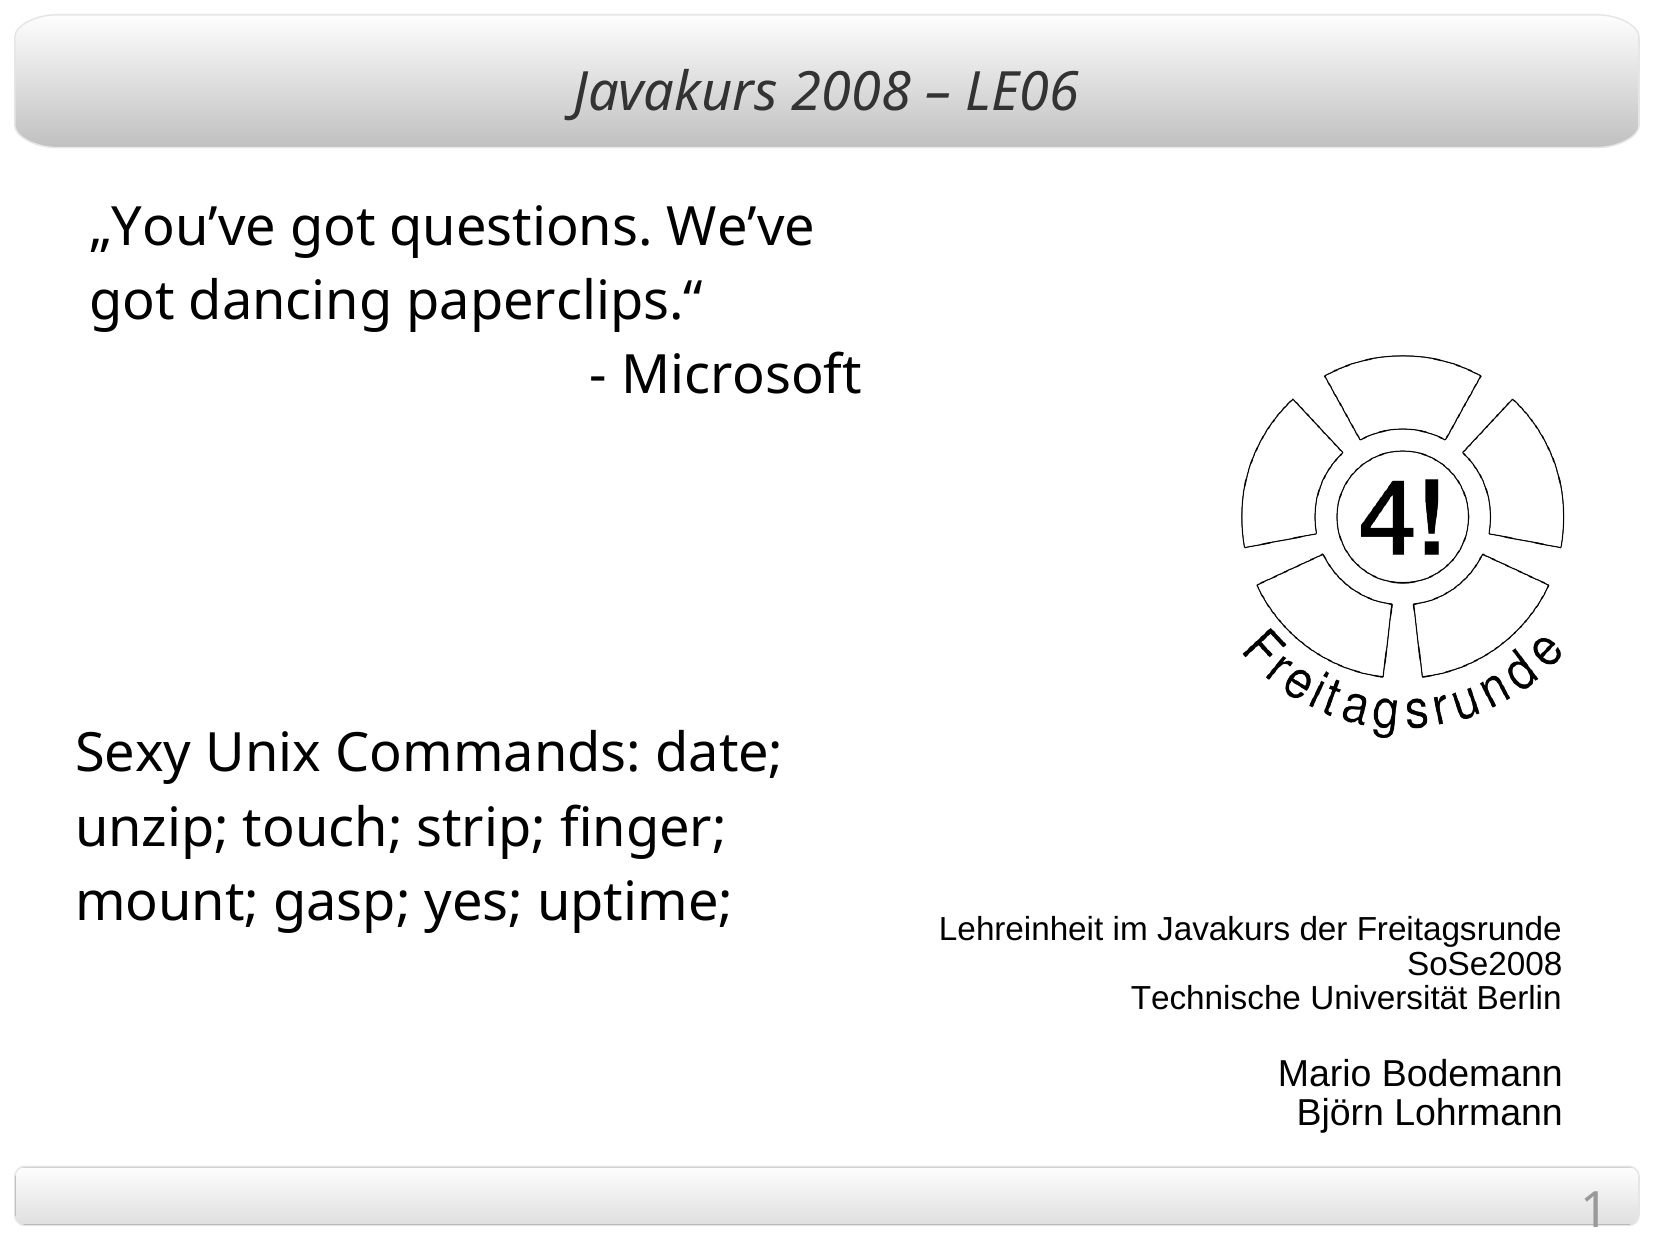

Javakurs 2008 – LE06
„You’ve got questions. We’ve got dancing paperclips.“
- Microsoft
# Lehreinheit im Javakurs der Freitagsrunde
SoSe2008
Technische Universität Berlin
Mario Bodemann
Björn Lohrmann
Sexy Unix Commands: date; unzip; touch; strip; finger; mount; gasp; yes; uptime;